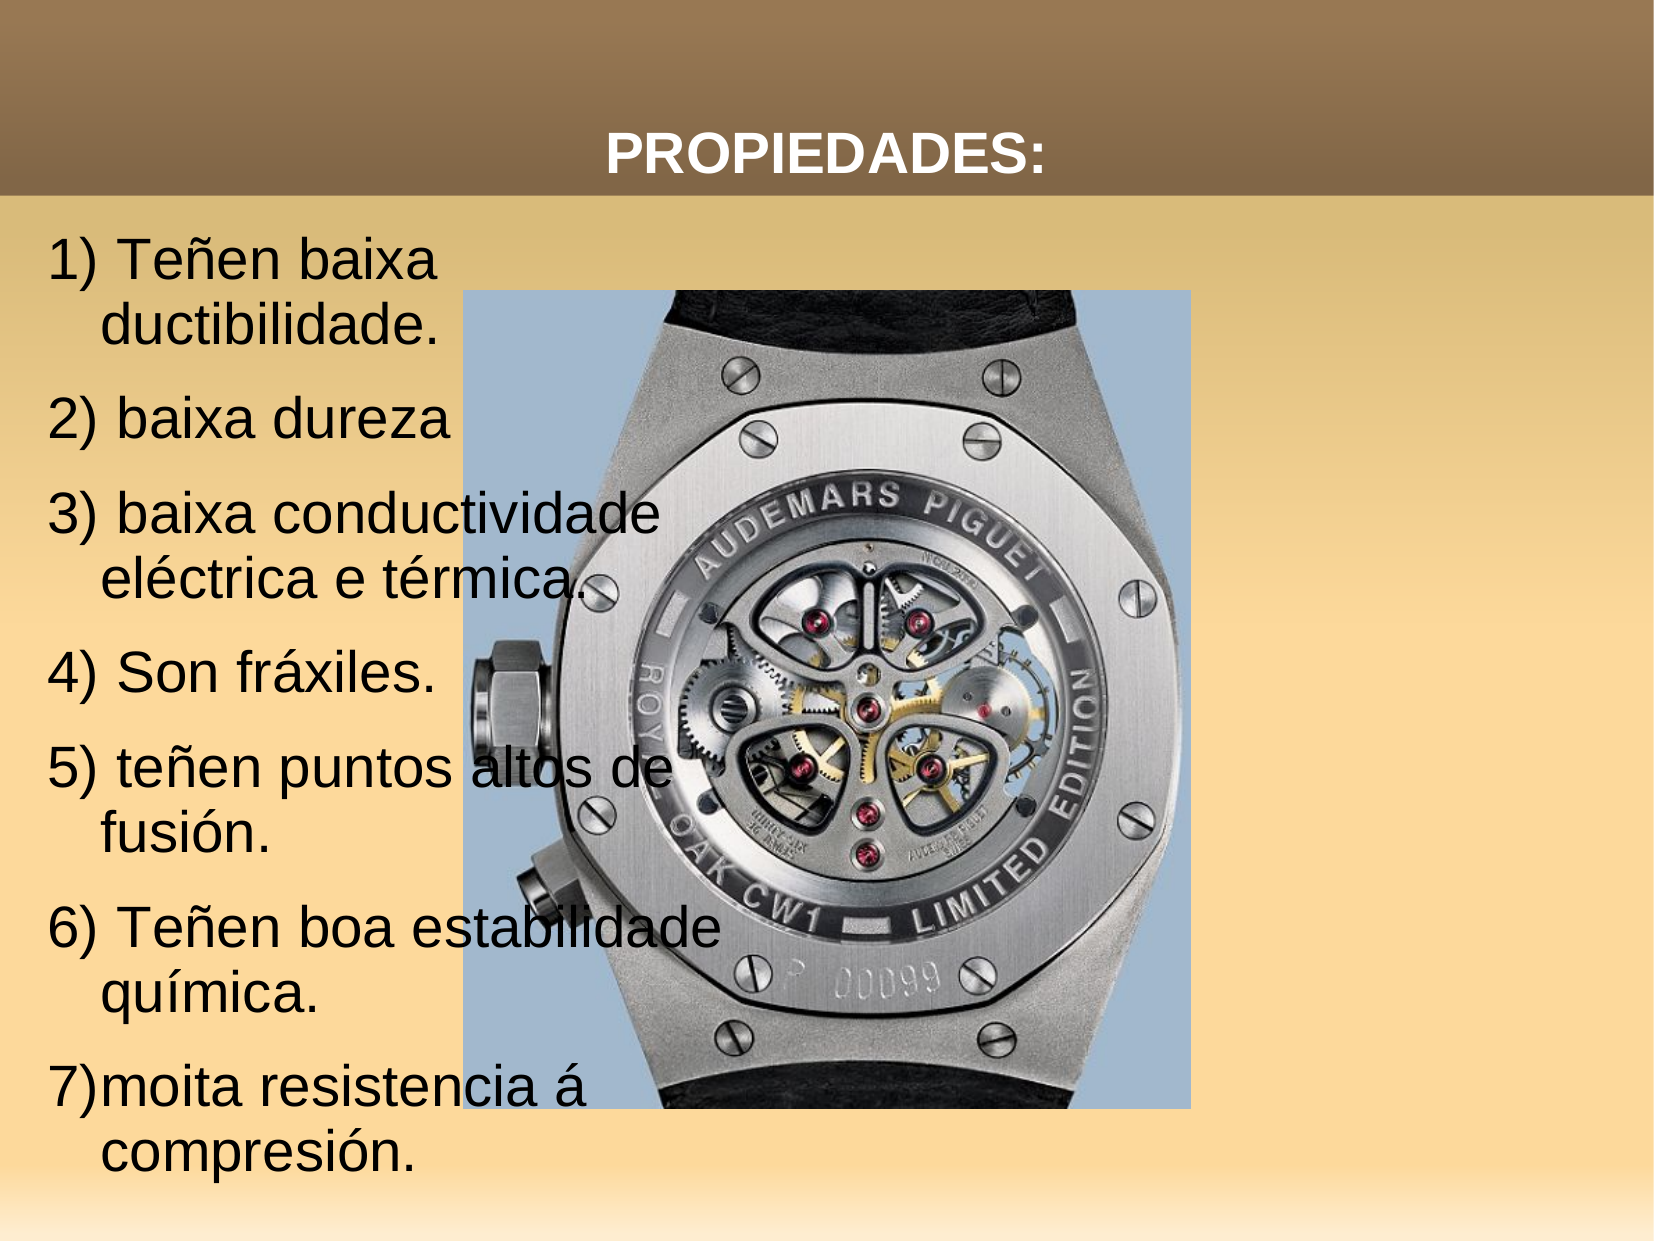

# PROPIEDADES:
 Teñen baixa ductibilidade.
 baixa dureza
 baixa conductividade eléctrica e térmica.
 Son fráxiles.
 teñen puntos altos de fusión.
 Teñen boa estabilidade química.
moita resistencia á compresión.